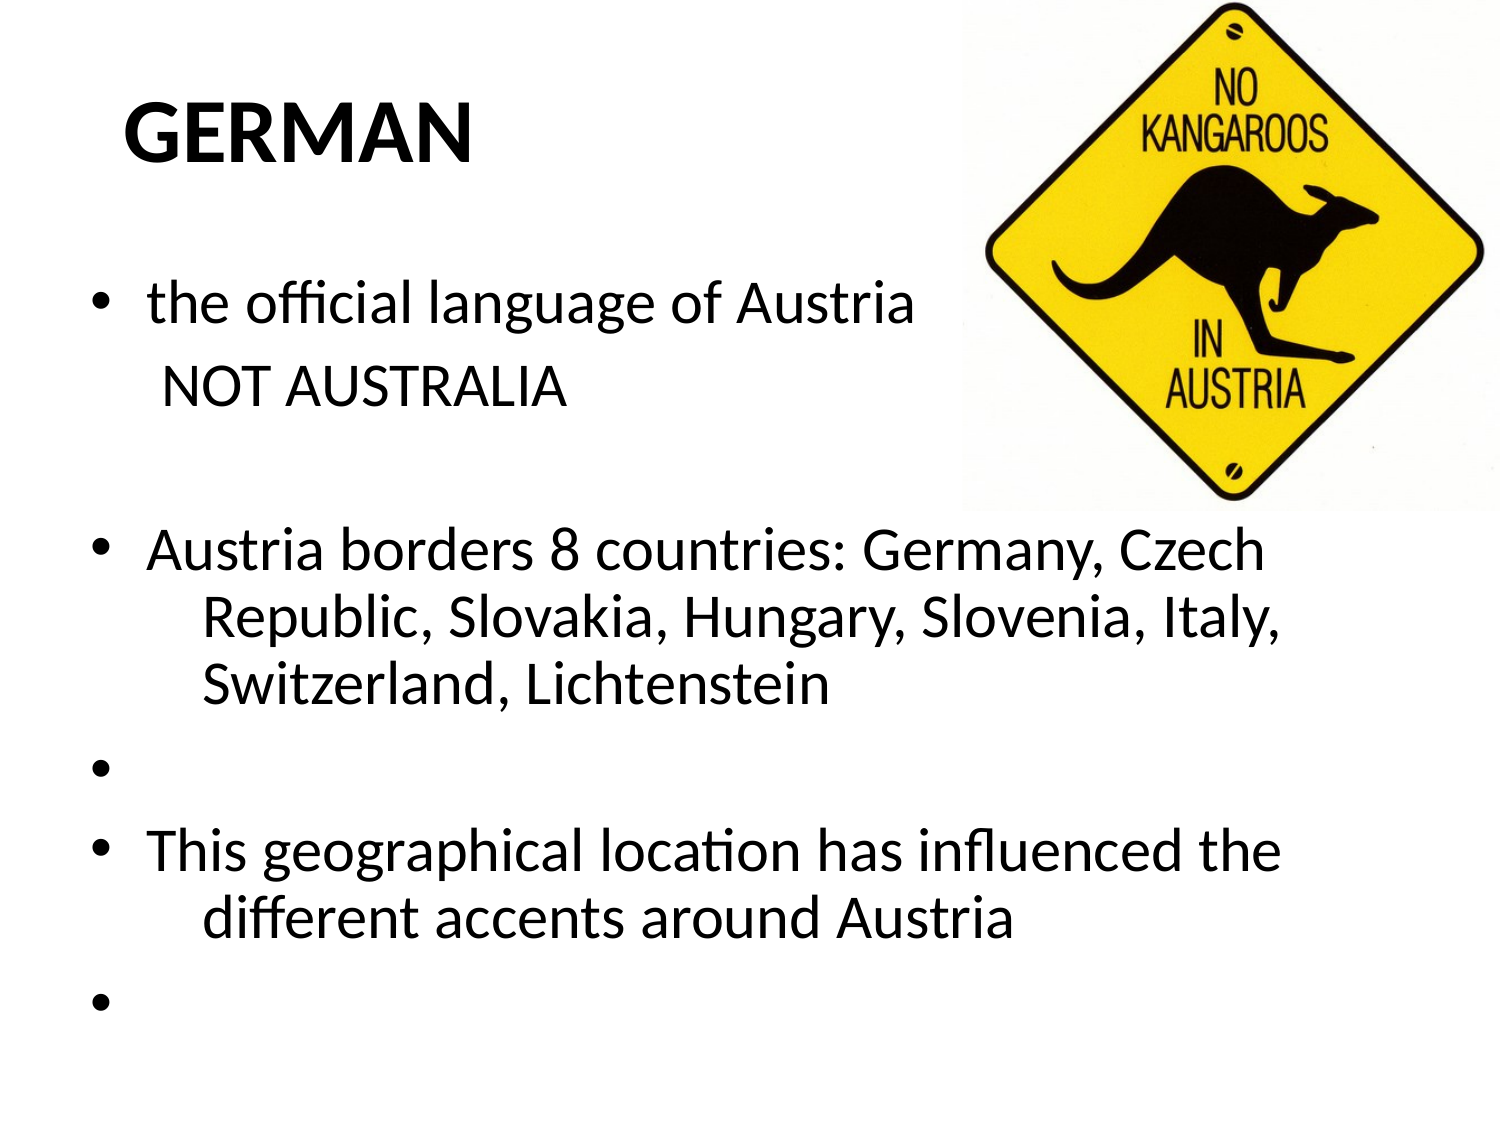

# GERMAN
the official language of Austria
 NOT AUSTRALIA
Austria borders 8 countries: Germany, Czech Republic, Slovakia, Hungary, Slovenia, Italy, Switzerland, Lichtenstein
This geographical location has influenced the different accents around Austria